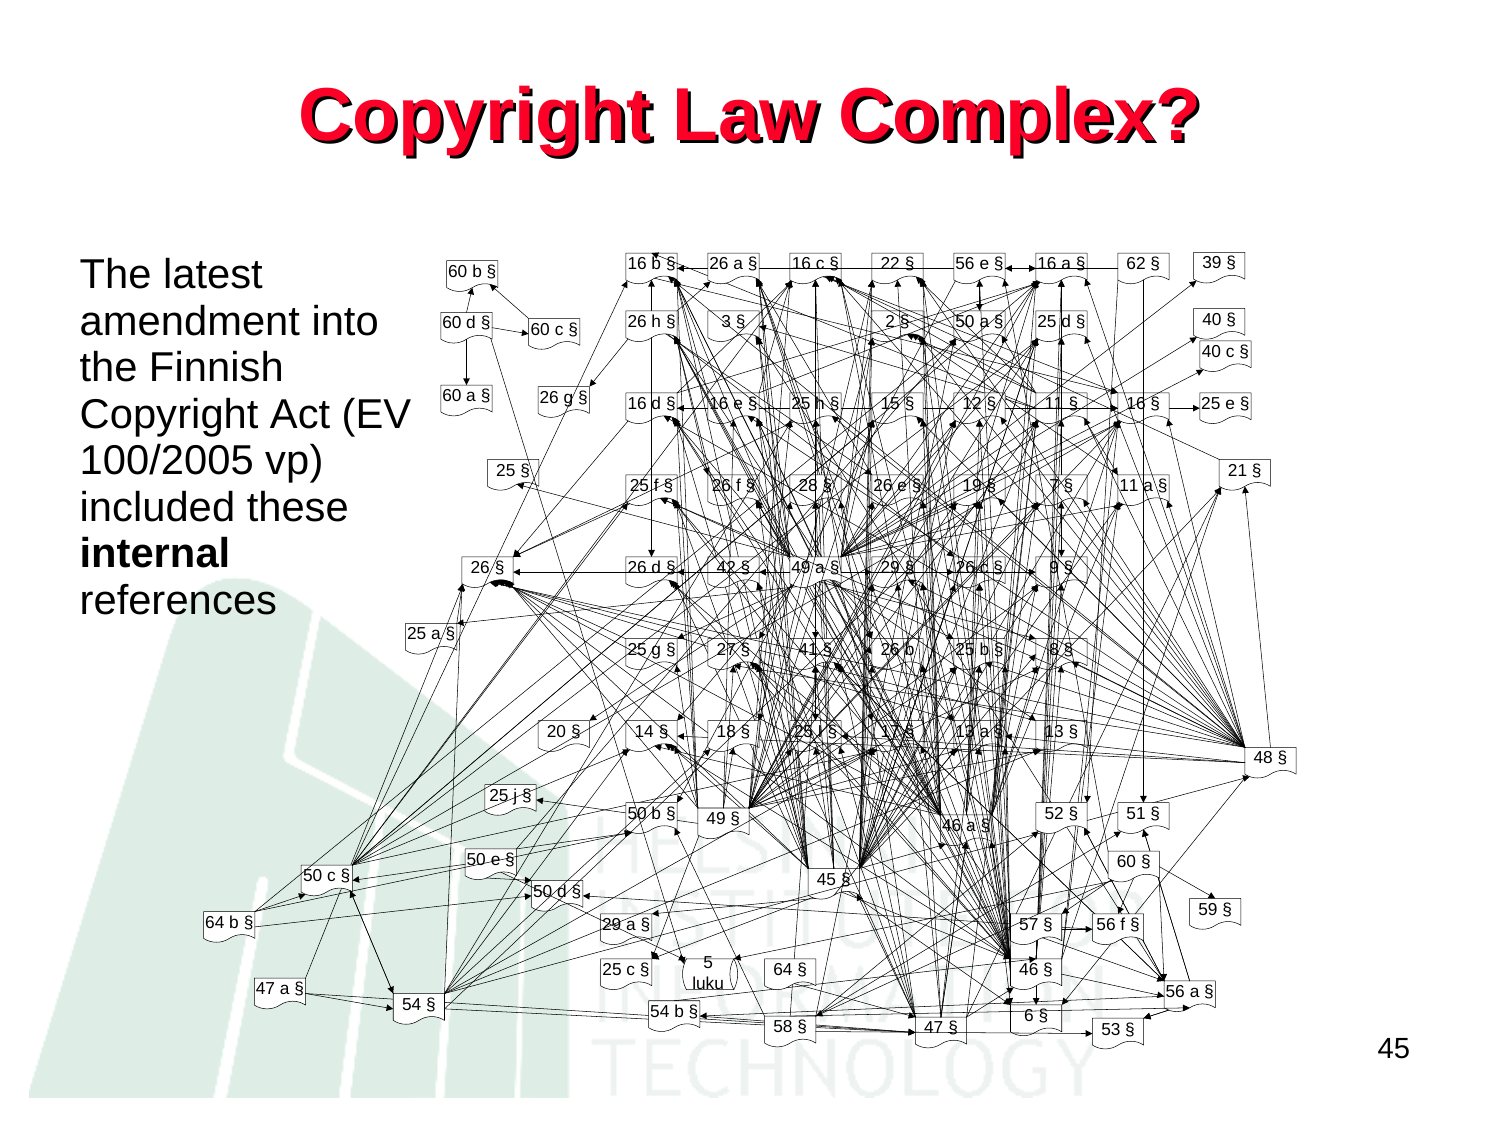

# Copyright Law Complex?
The latest amendment into the Finnish Copyright Act (EV 100/2005 vp) included these internal references
45